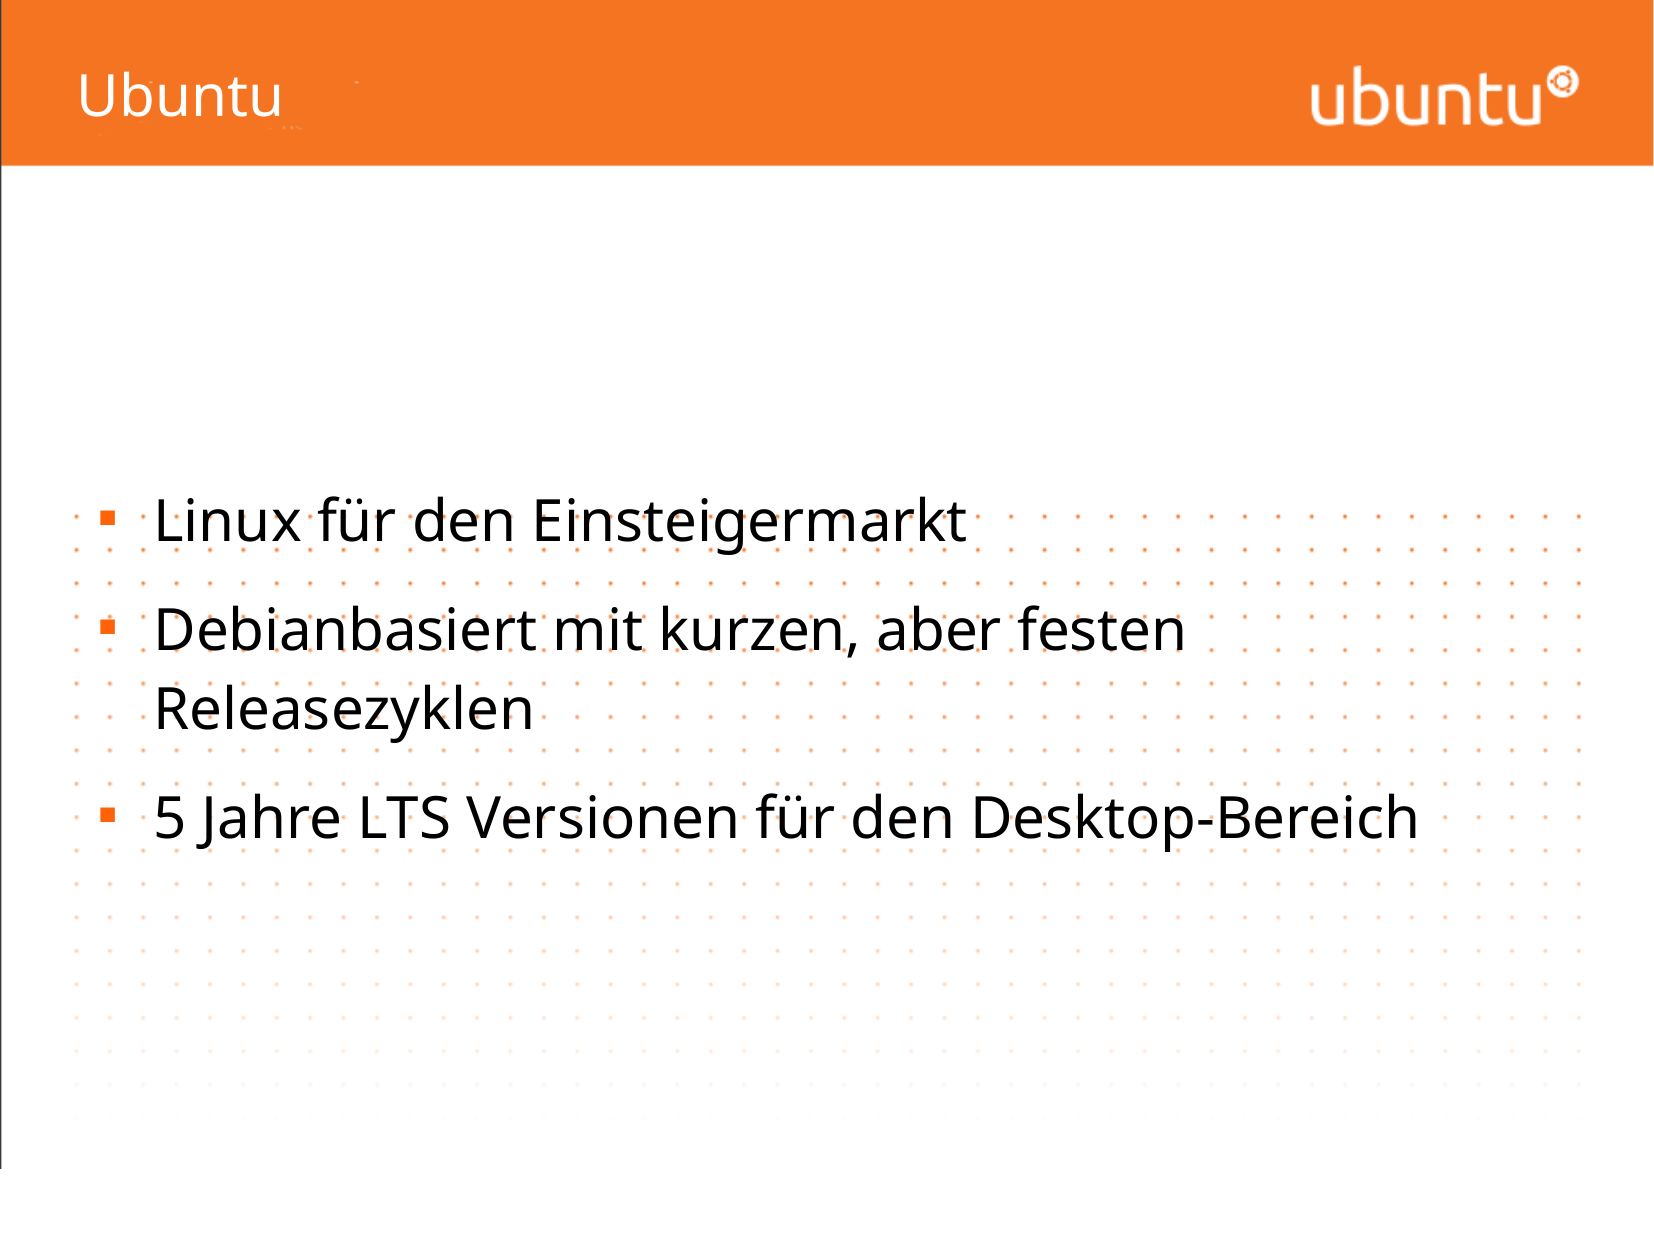

# Ubuntu
Linux für den Einsteigermarkt
Debianbasiert mit kurzen, aber festen Releasezyklen
5 Jahre LTS Versionen für den Desktop-Bereich